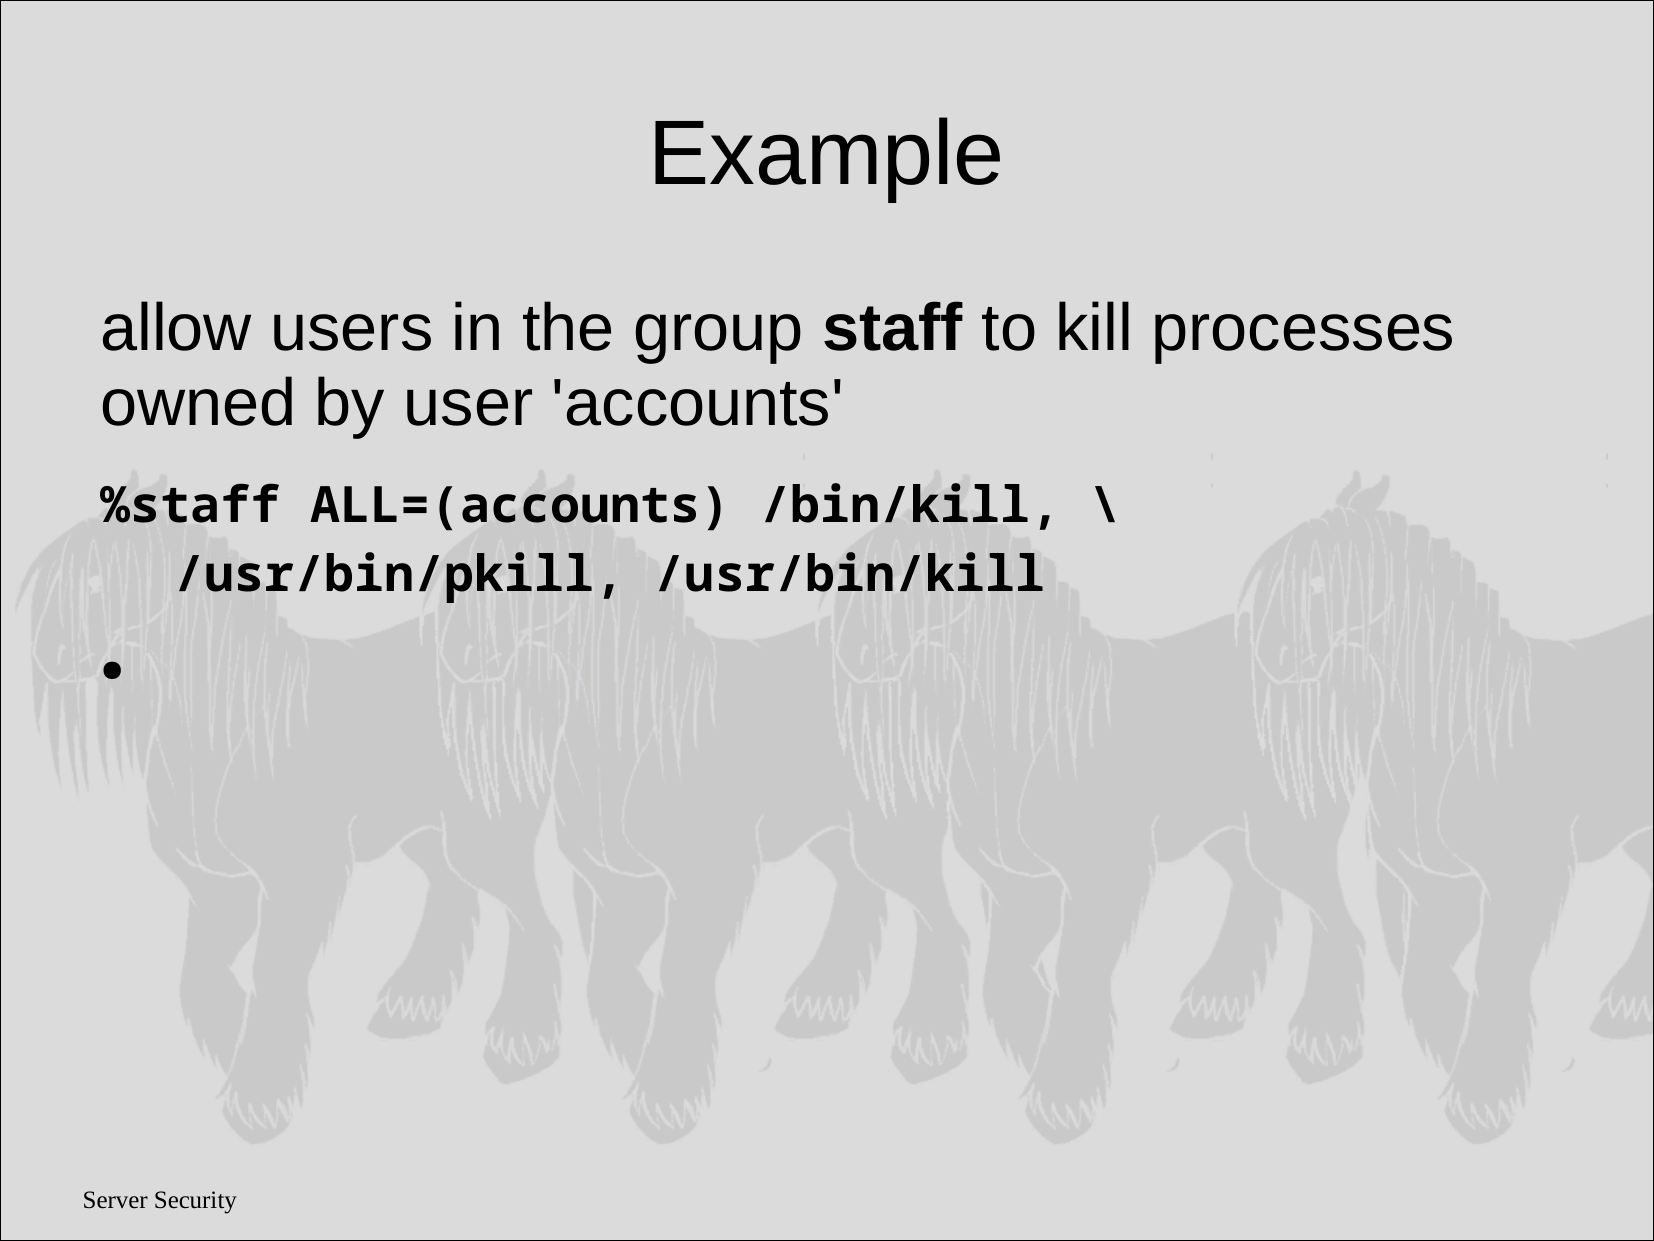

# Example
allow users in the group staff to kill processes owned by user 'accounts'
%staff ALL=(accounts) /bin/kill, \
	/usr/bin/pkill, /usr/bin/kill